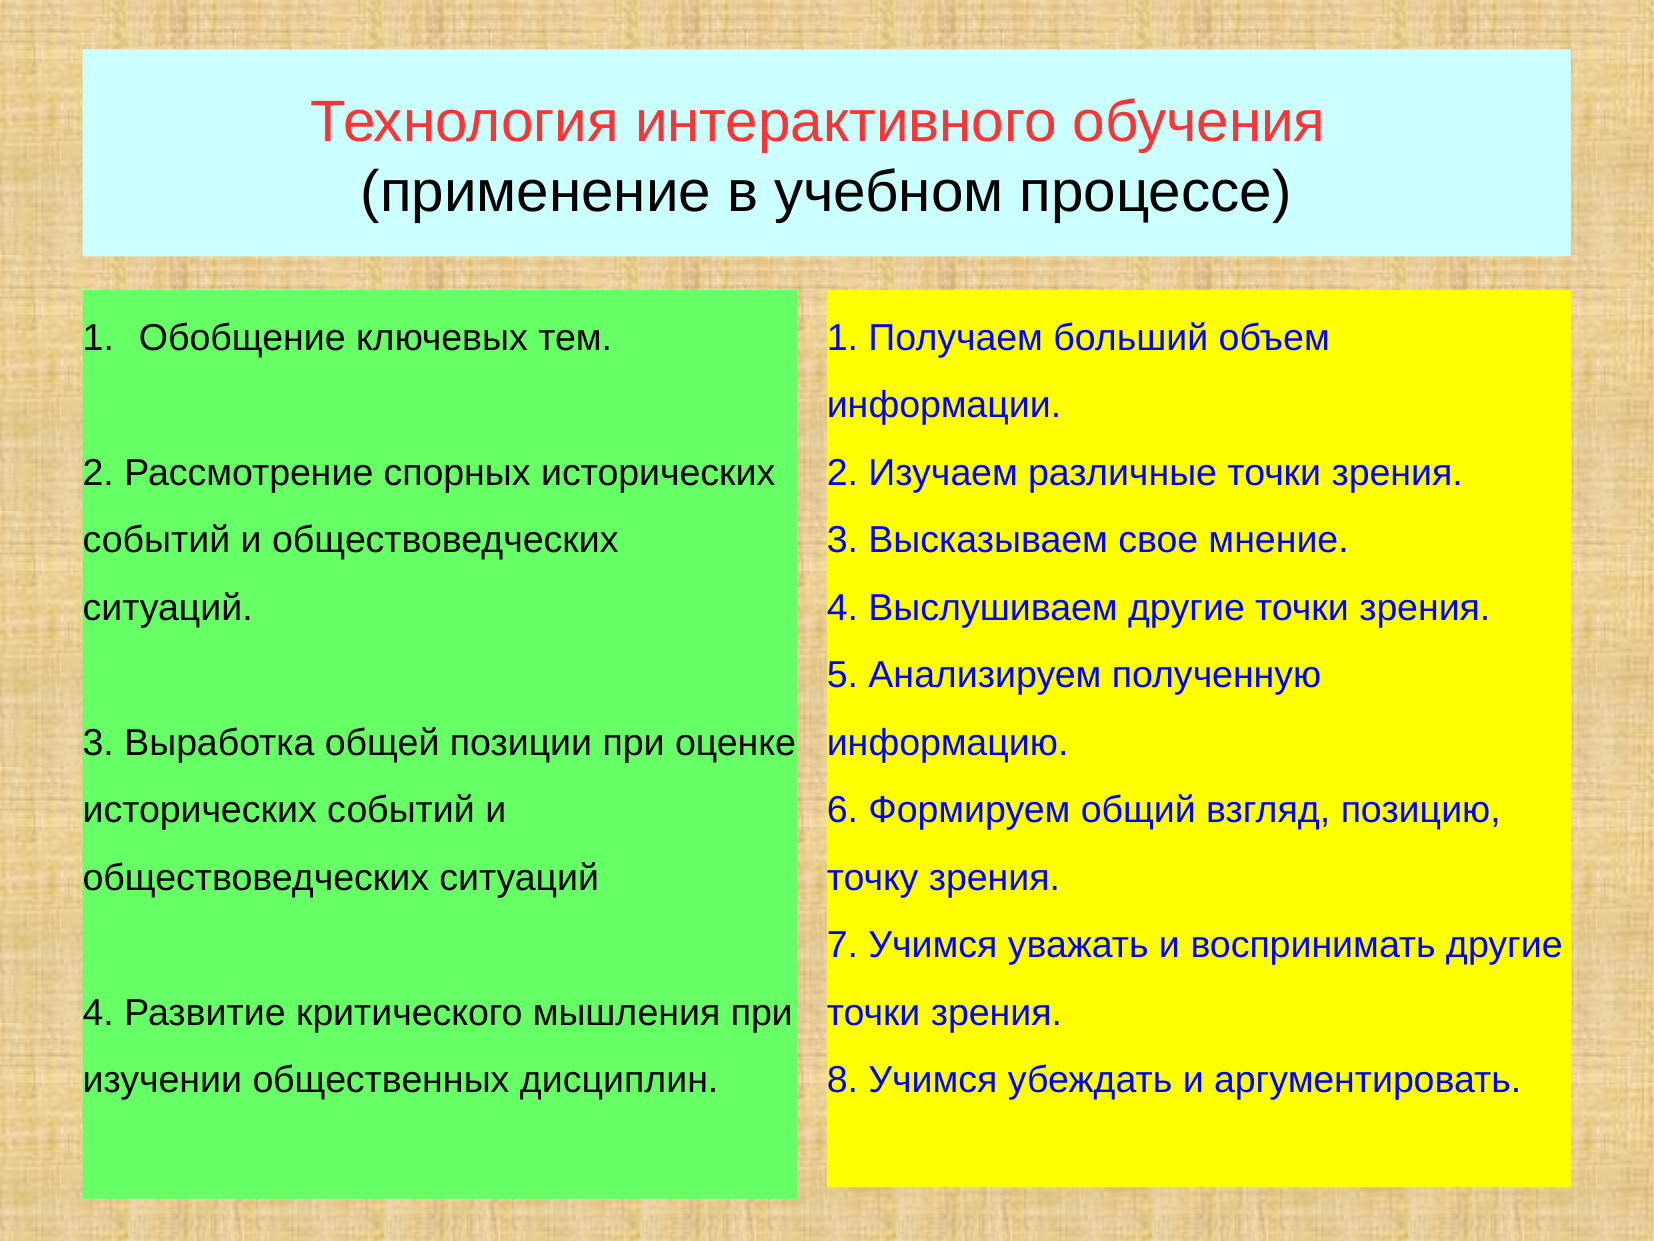

# Технология интерактивного обучения (применение в учебном процессе)
Обобщение ключевых тем.
2. Рассмотрение спорных исторических событий и обществоведческих ситуаций.
3. Выработка общей позиции при оценке исторических событий и обществоведческих ситуаций
4. Развитие критического мышления при изучении общественных дисциплин.
1. Получаем больший объем информации.
2. Изучаем различные точки зрения.
3. Высказываем свое мнение.
4. Выслушиваем другие точки зрения.
5. Анализируем полученную информацию.
6. Формируем общий взгляд, позицию, точку зрения.
7. Учимся уважать и воспринимать другие точки зрения.
8. Учимся убеждать и аргументировать.